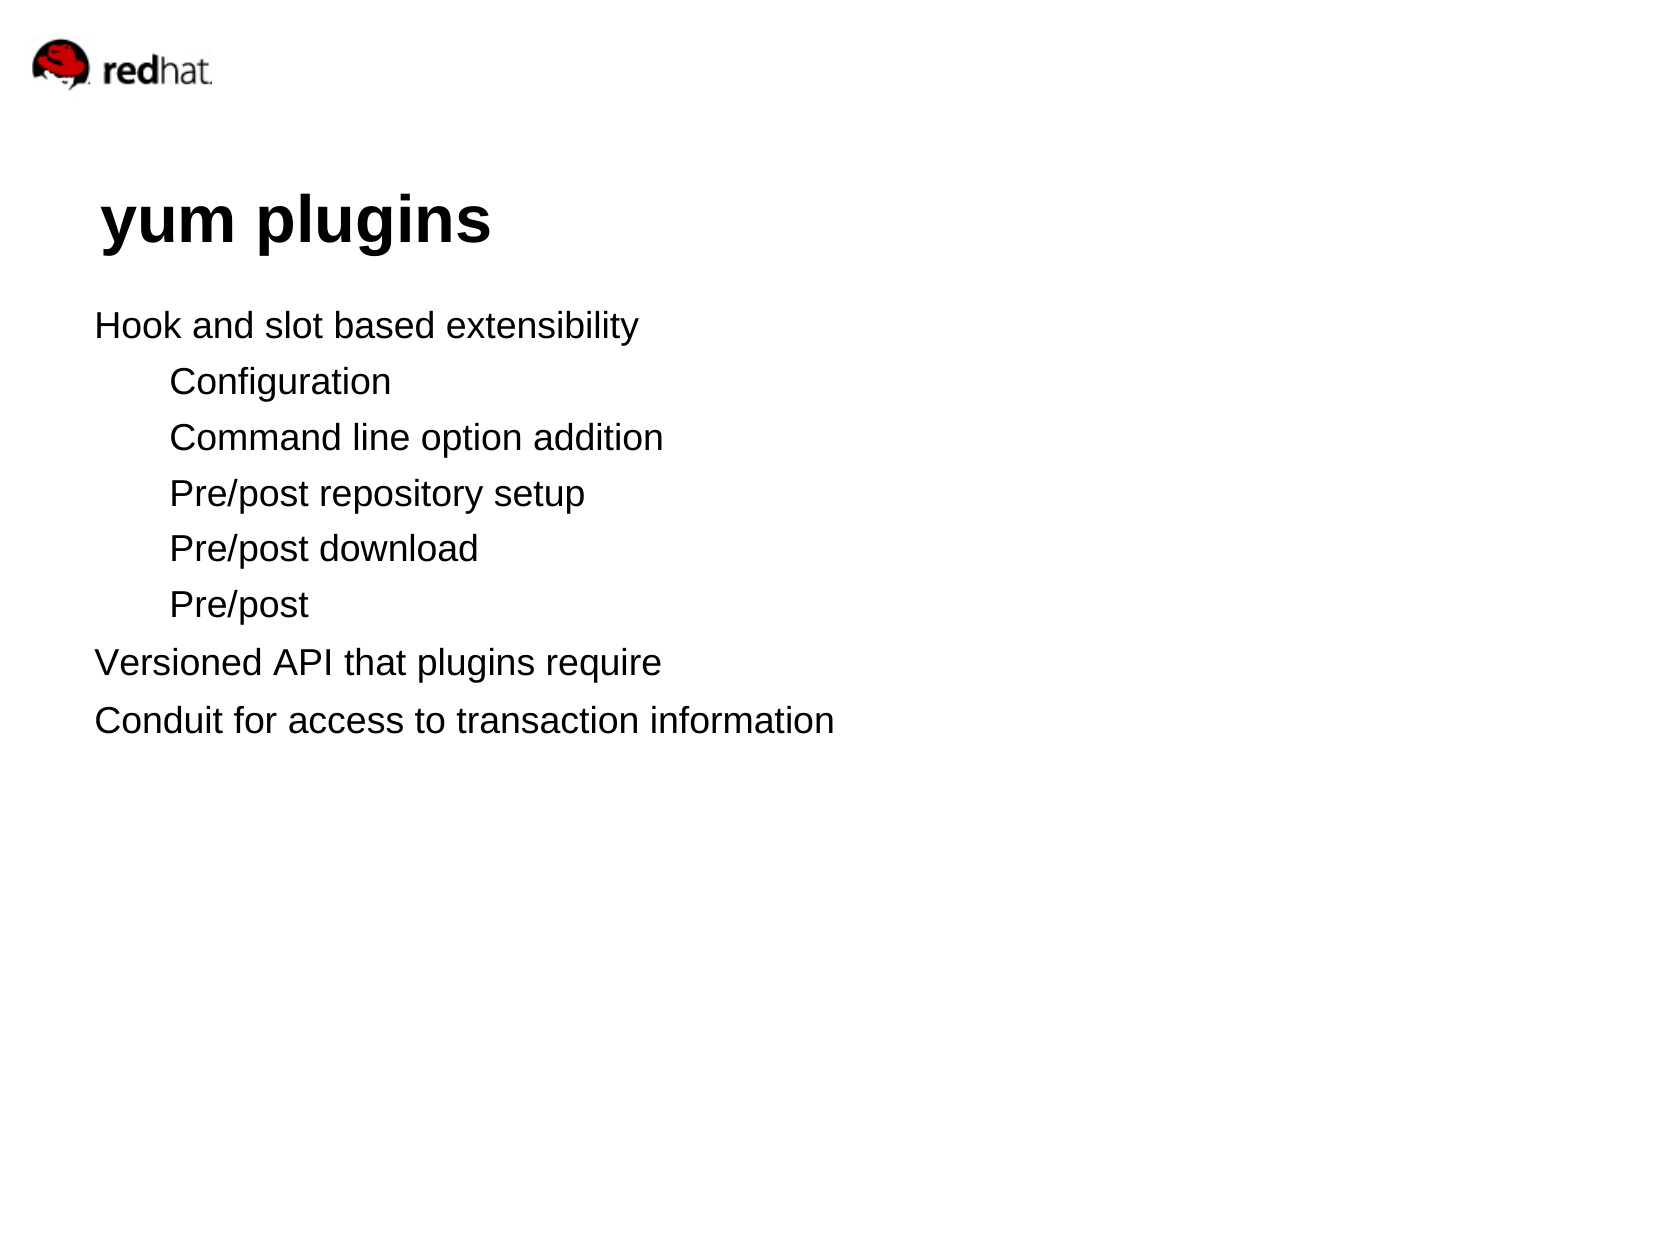

# yum plugins
Hook and slot based extensibility
Configuration
Command line option addition
Pre/post repository setup
Pre/post download
Pre/post
Versioned API that plugins require
Conduit for access to transaction information